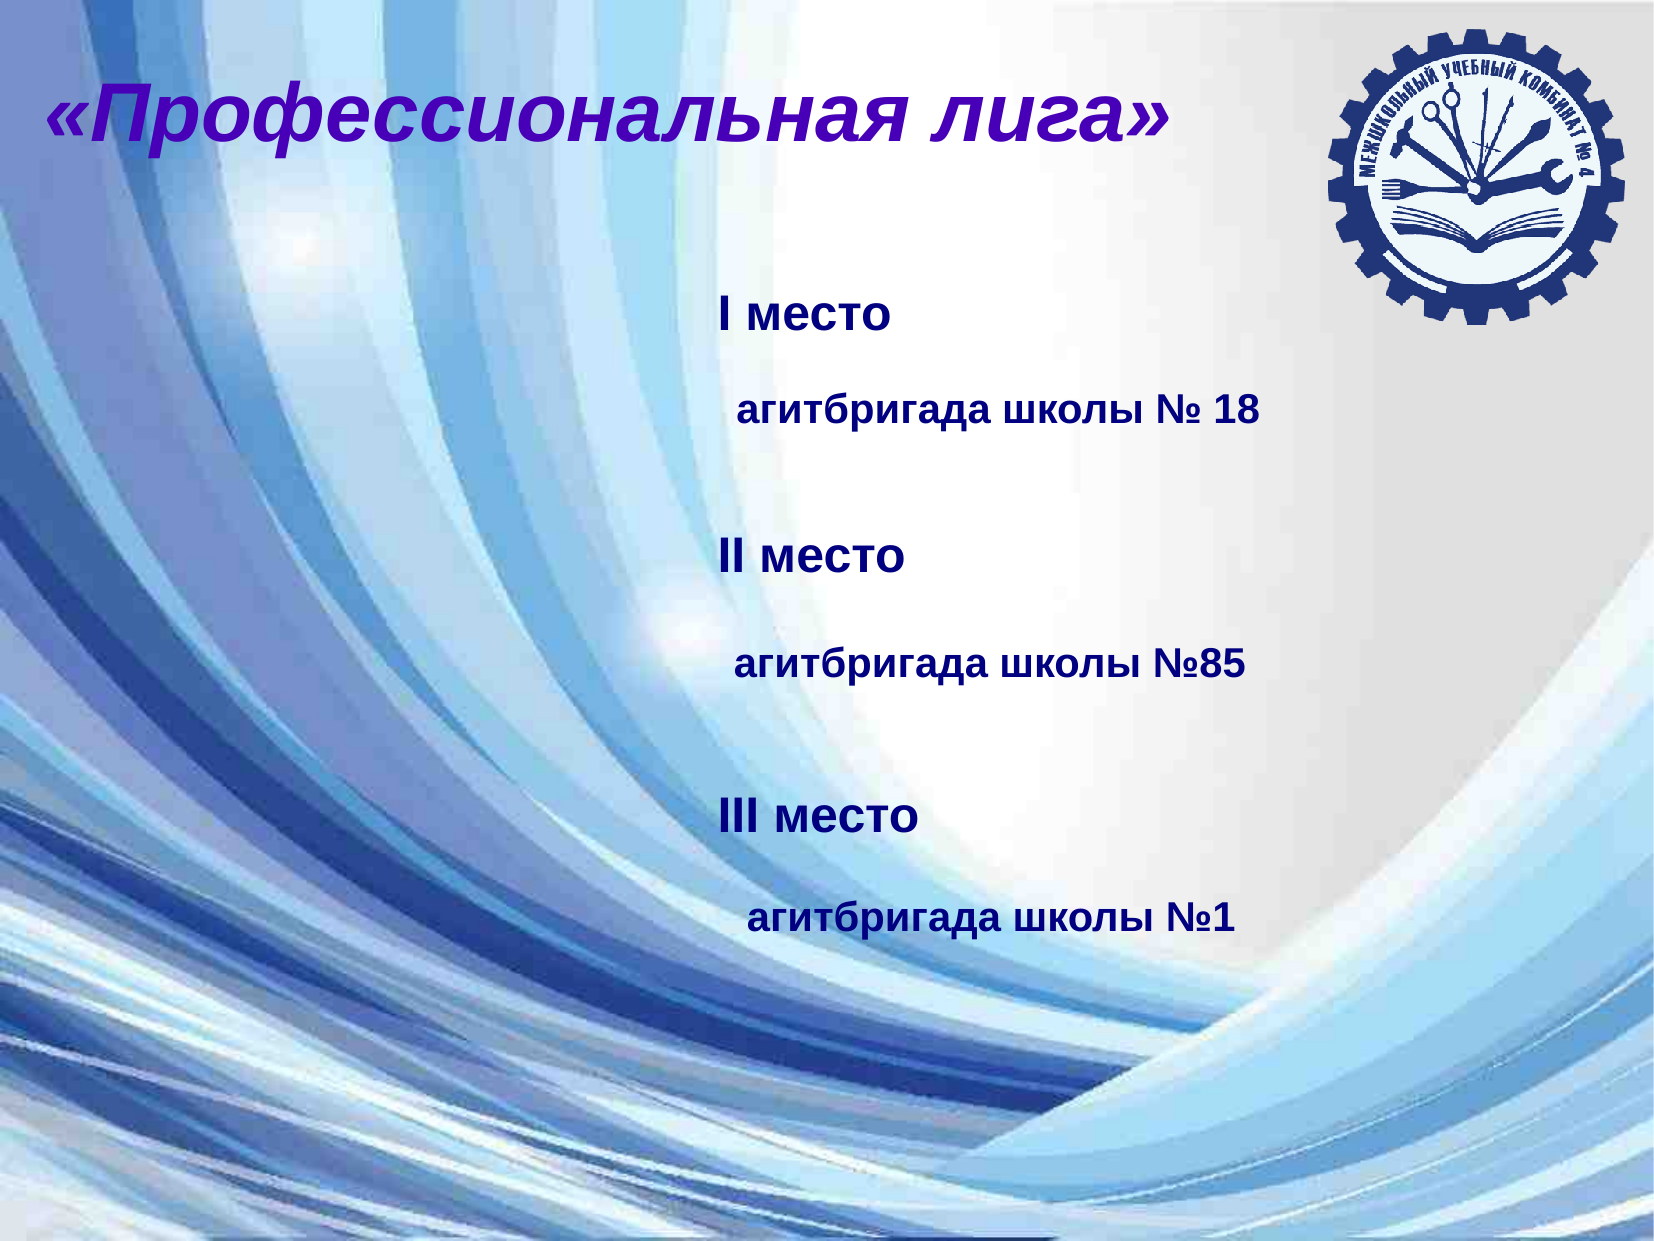

«Профессиональная лига»
I место
агитбригада школы № 18
II место
агитбригада школы №85
III место
агитбригада школы №1